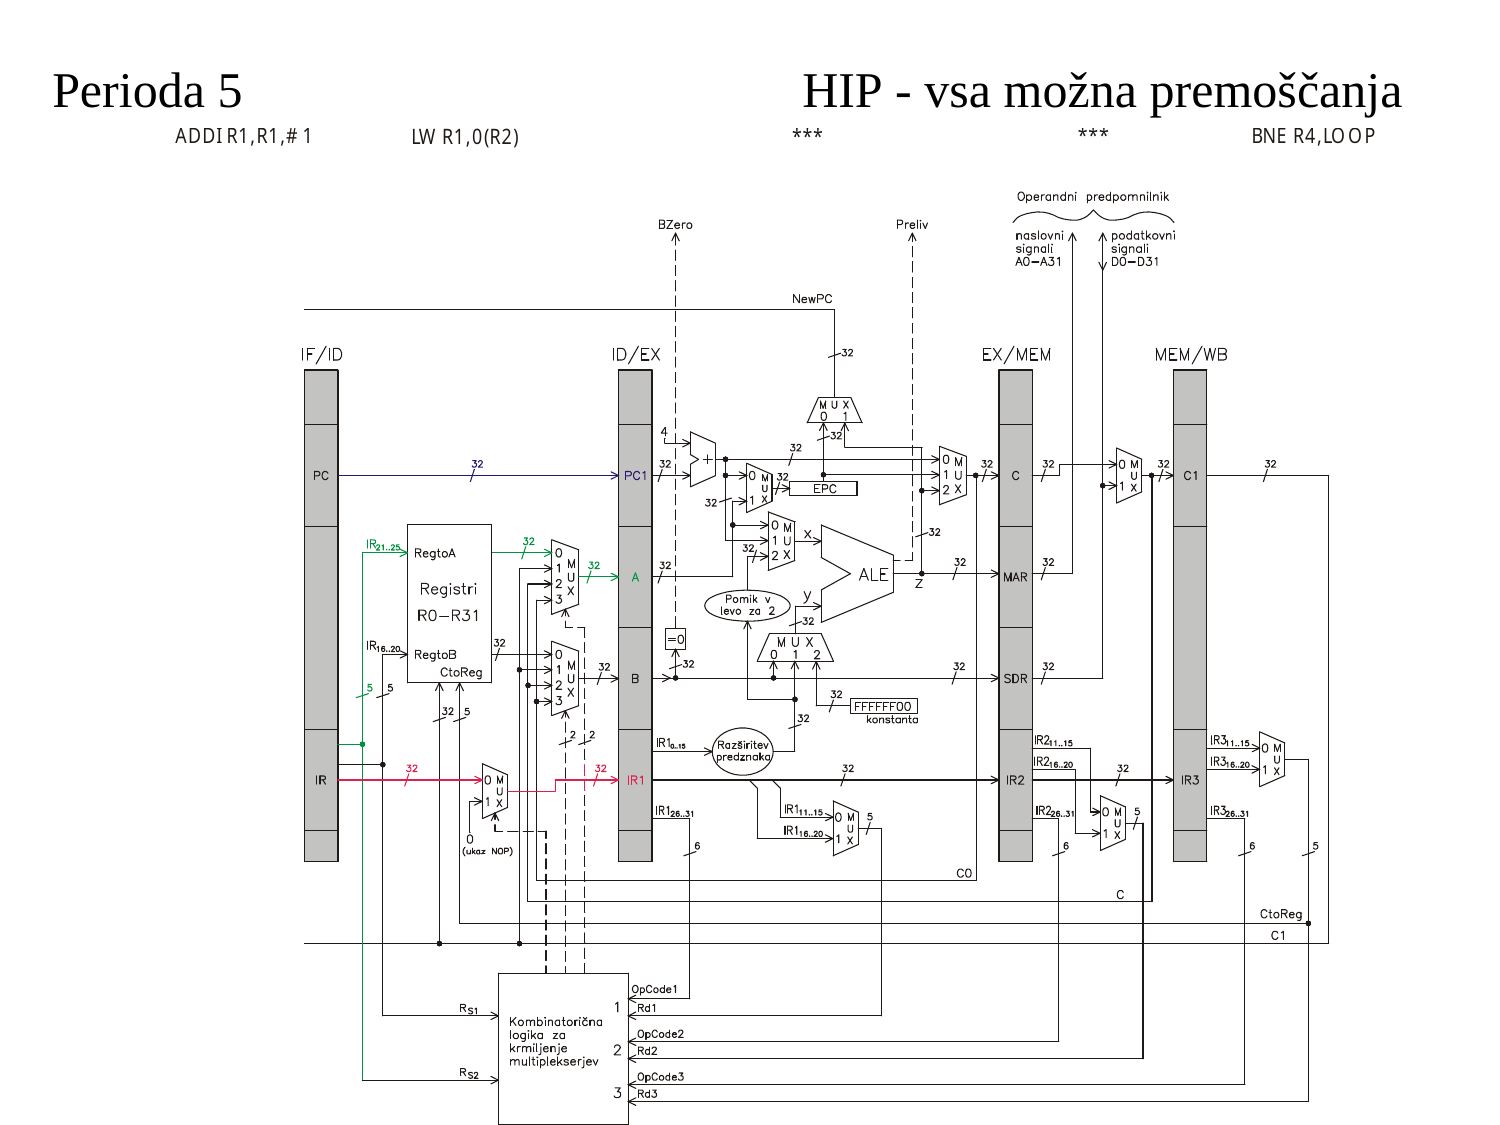

Perioda 5				HIP - vsa možna premoščanja